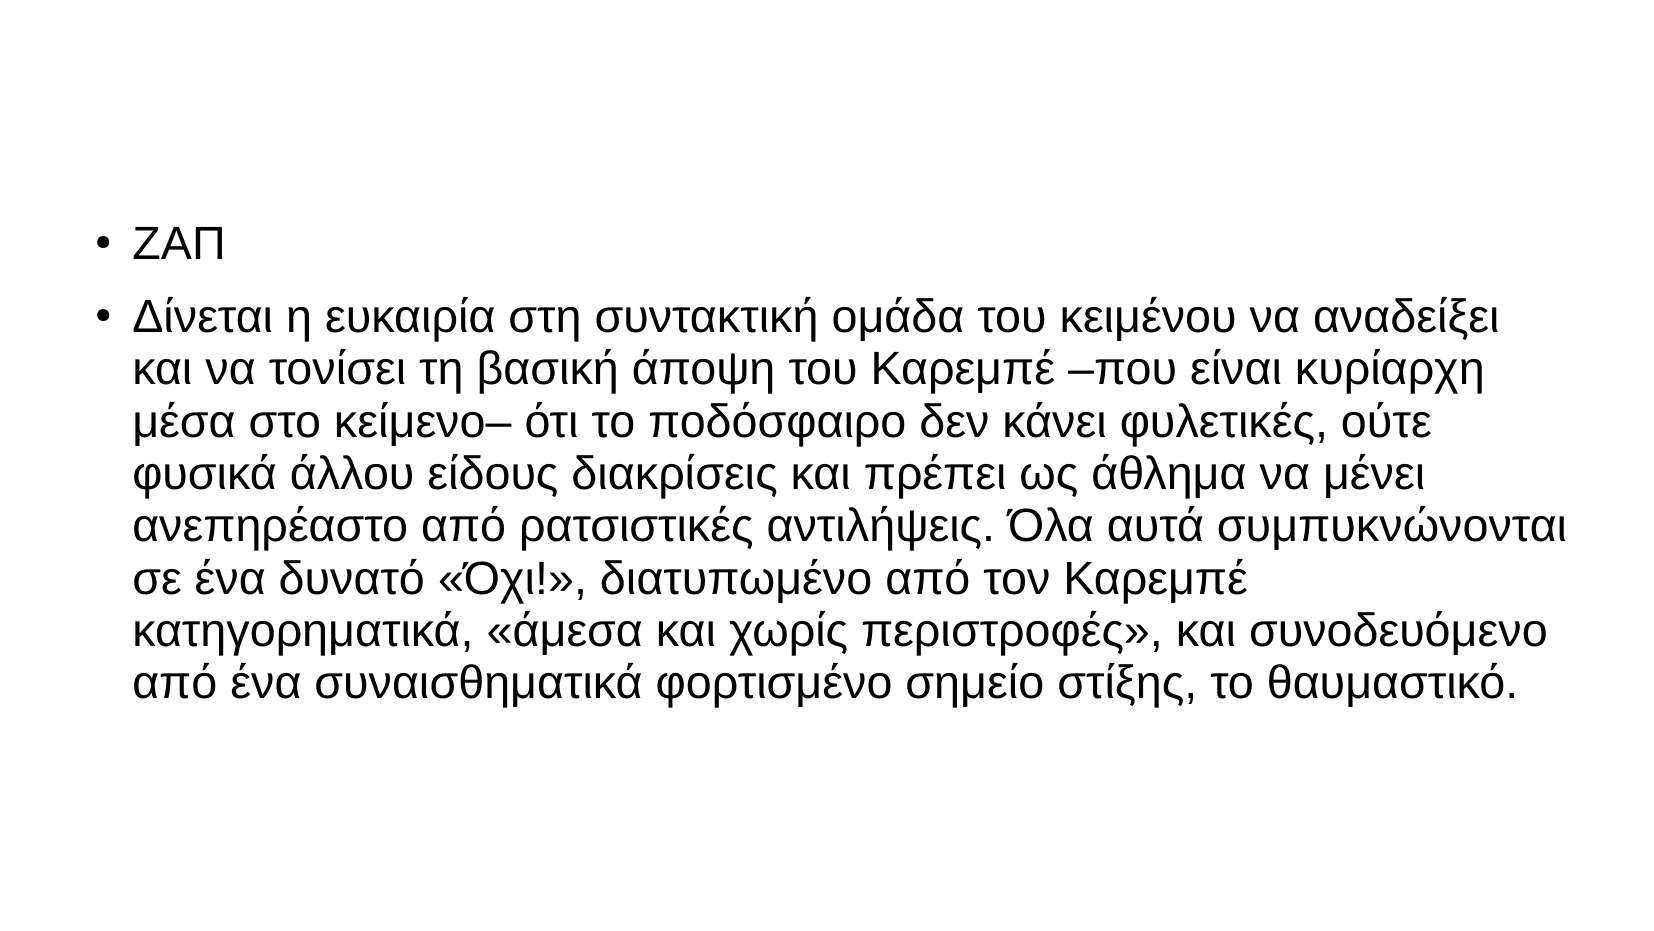

#
ΖΑΠ
Δίνεται η ευκαιρία στη συντακτική ομάδα του κειμένου να αναδείξει και να τονίσει τη βασική άποψη του Καρεμπέ –που είναι κυρίαρχη μέσα στο κείμενο– ότι το ποδόσφαιρο δεν κάνει φυλετικές, ούτε φυσικά άλλου είδους διακρίσεις και πρέπει ως άθλημα να μένει ανεπηρέαστο από ρατσιστικές αντιλήψεις. Όλα αυτά συμπυκνώνονται σε ένα δυνατό «Όχι!», διατυπωμένο από τον Καρεμπέ κατηγορηματικά, «άμεσα και χωρίς περιστροφές», και συνοδευόμενο από ένα συναισθηματικά φορτισμένο σημείο στίξης, το θαυμαστικό.